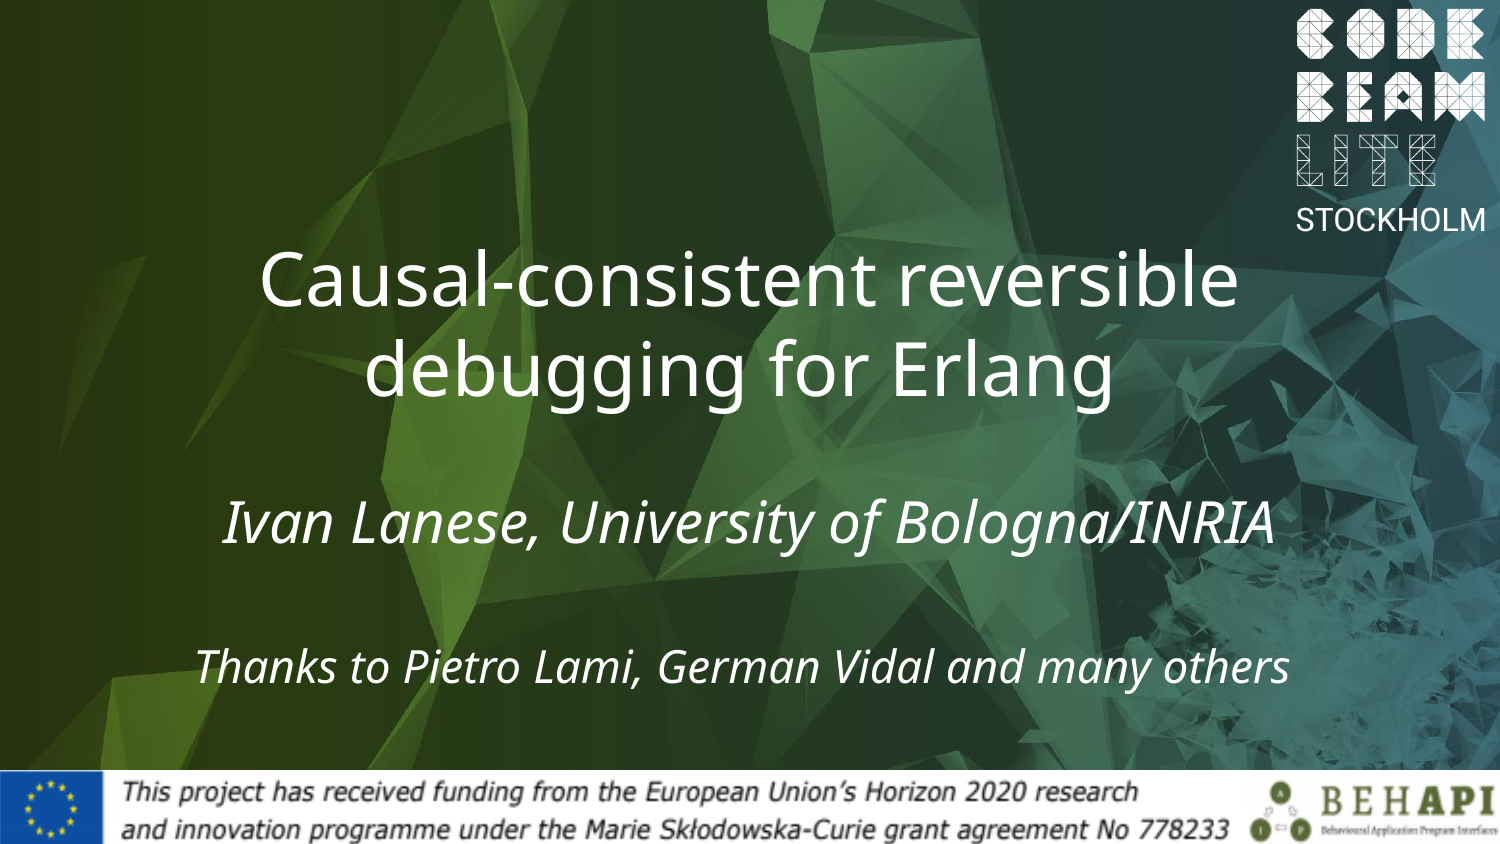

# Causal-consistent reversible debugging for Erlang
Ivan Lanese, University of Bologna/INRIA
Thanks to Pietro Lami, German Vidal and many others